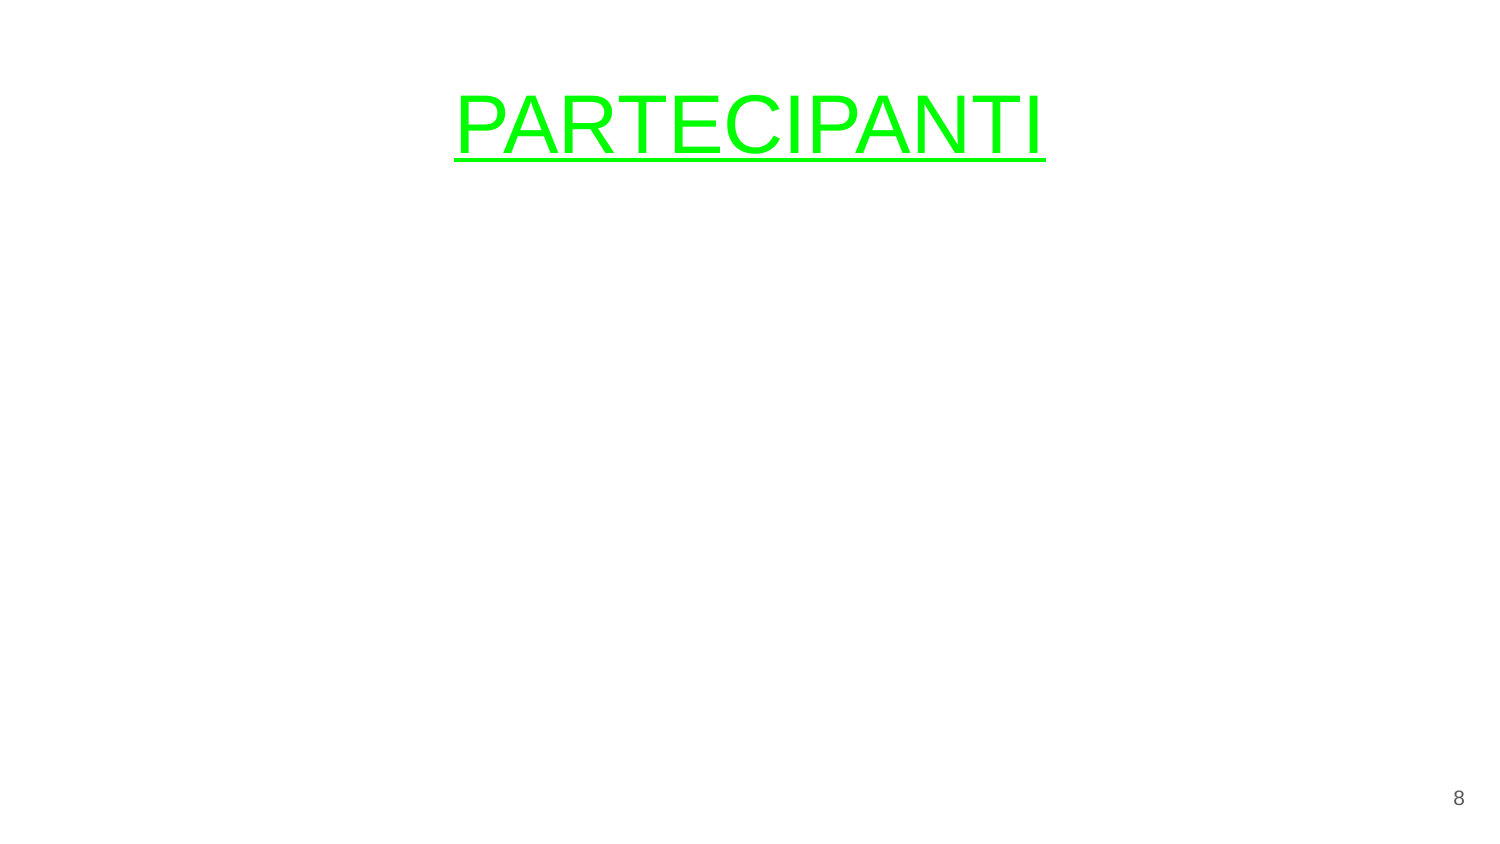

# PARTECIPANTI
De Leonardis Giovanni
Mazzilli Linda
Perego Valentina
Zonca Greta